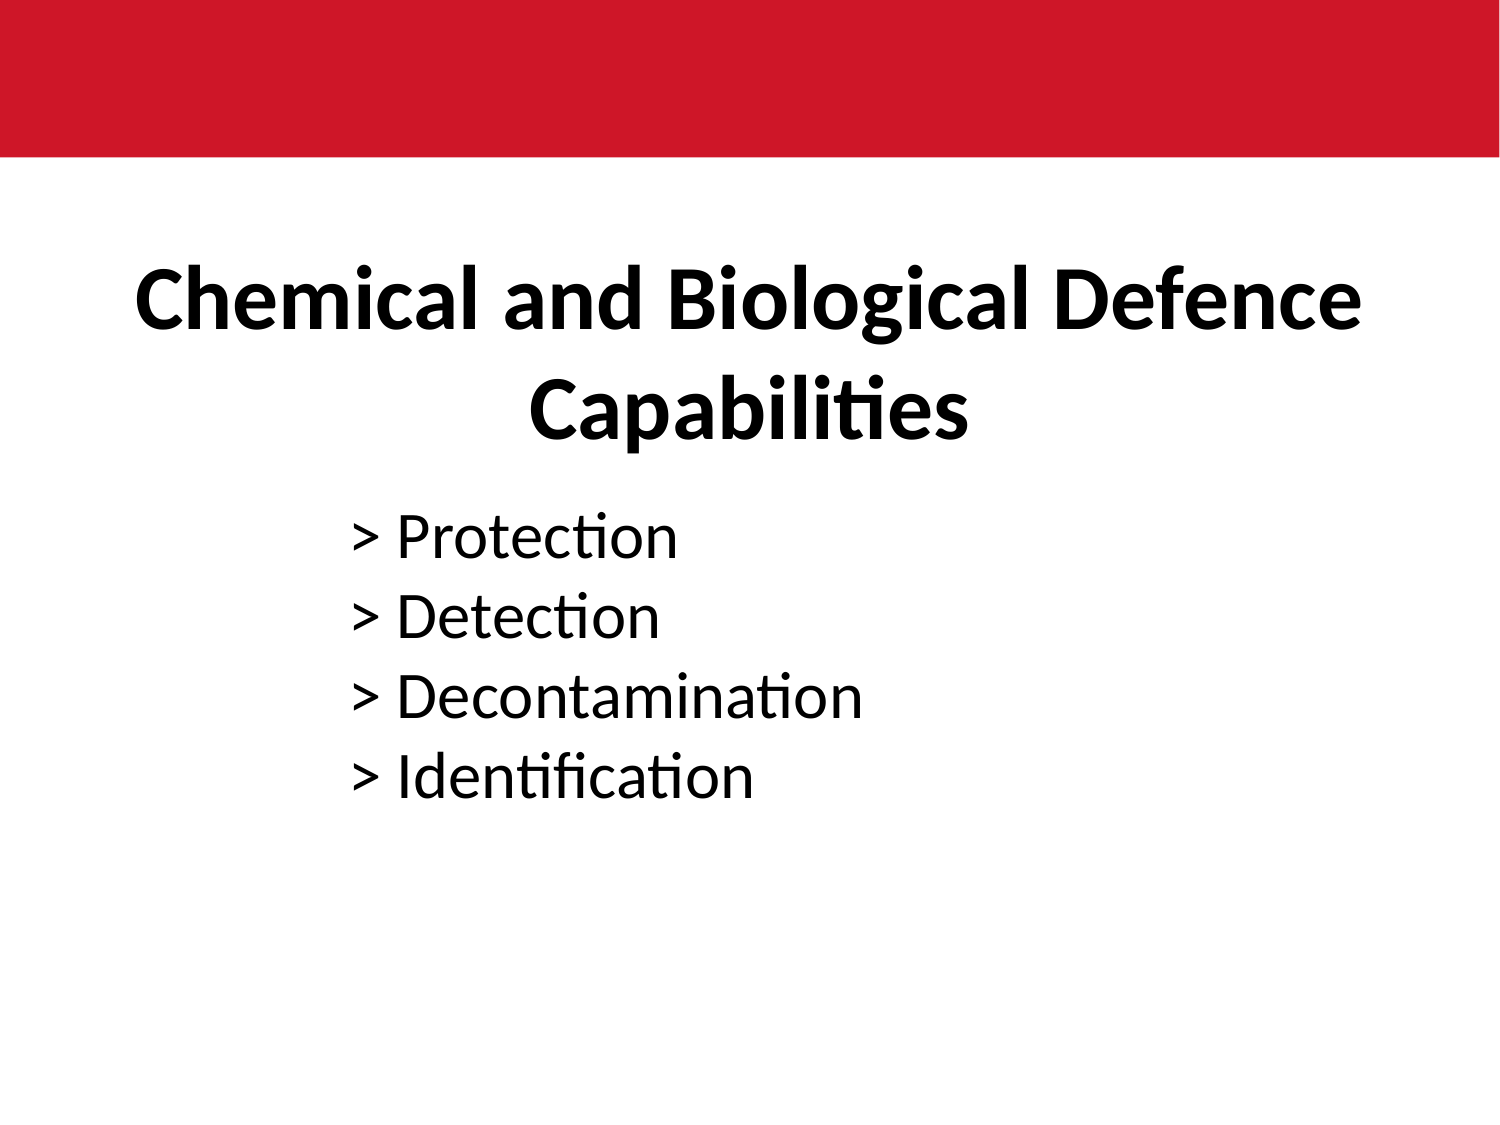

Chemical and Biological Defence Capabilities
 > Protection
 > Detection
 > Decontamination
 > Identification
DATE